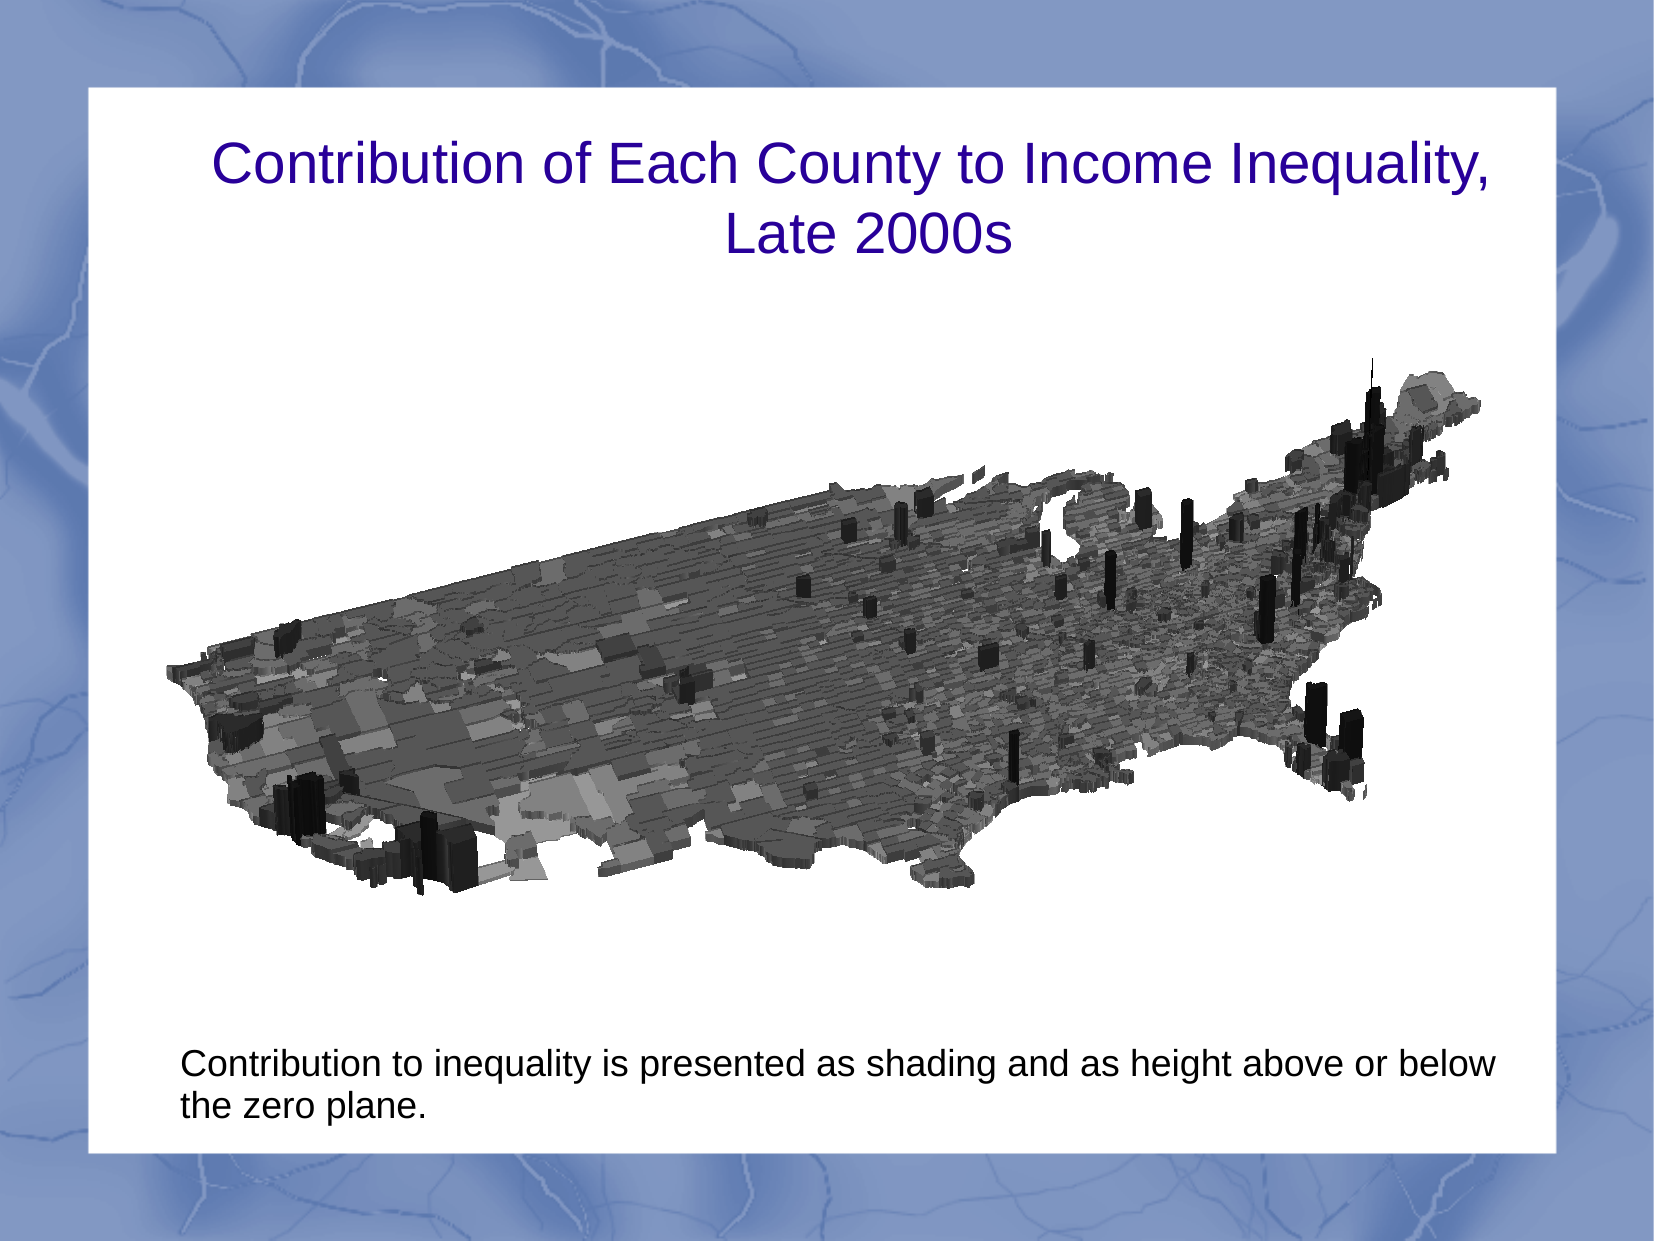

# Contribution of Each County to Income Inequality, Late 2000s
Contribution to inequality is presented as shading and as height above or below the zero plane.